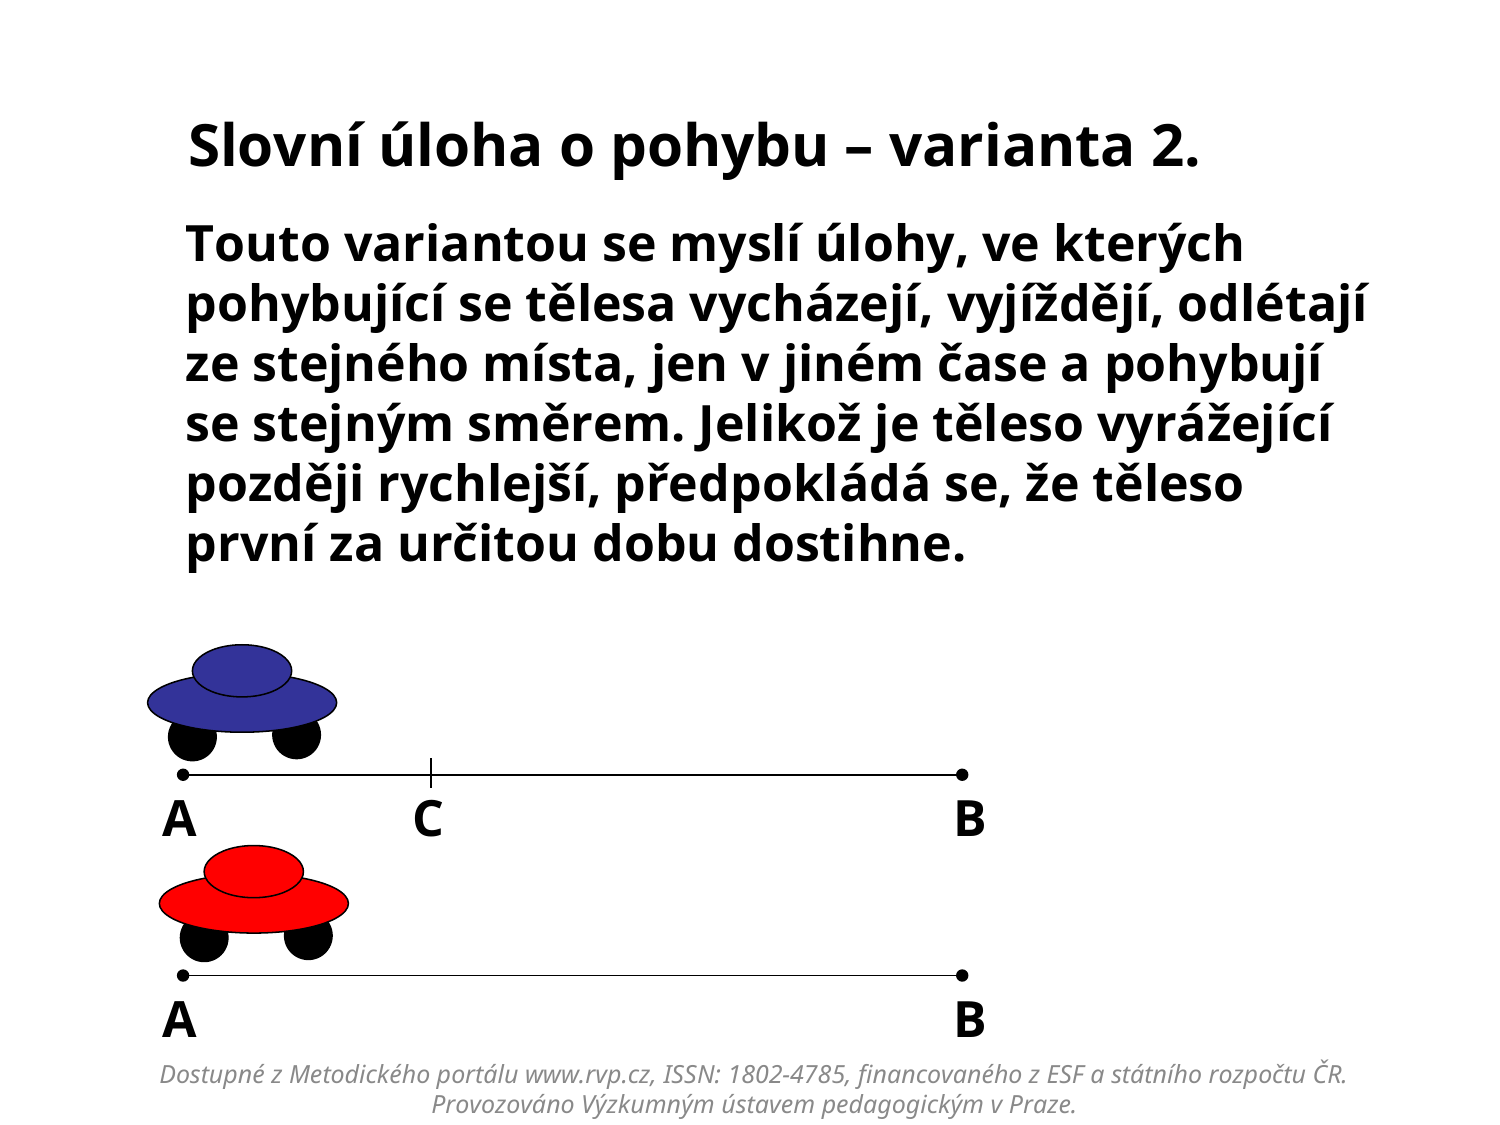

Slovní úloha o pohybu – varianta 2.
Touto variantou se myslí úlohy, ve kterých pohybující se tělesa vycházejí, vyjíždějí, odlétají ze stejného místa, jen v jiném čase a pohybují se stejným směrem. Jelikož je těleso vyrážející později rychlejší, předpokládá se, že těleso první za určitou dobu dostihne.
A
B
C
A
B